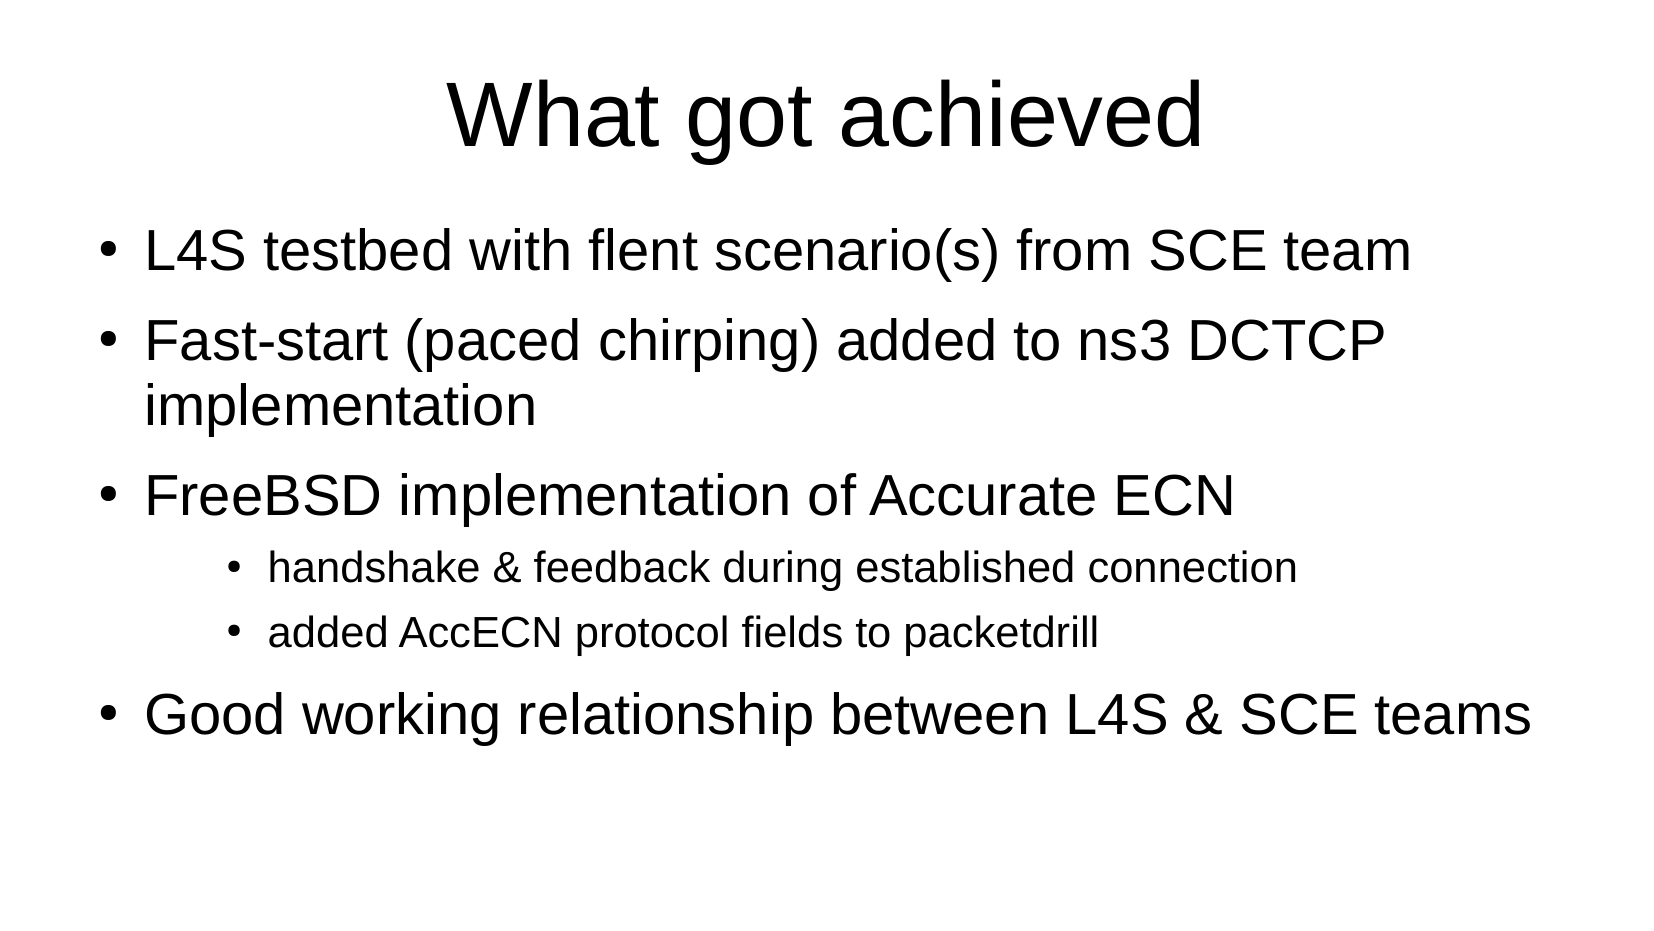

# What got achieved
L4S testbed with flent scenario(s) from SCE team
Fast-start (paced chirping) added to ns3 DCTCP implementation
FreeBSD implementation of Accurate ECN
handshake & feedback during established connection
added AccECN protocol fields to packetdrill
Good working relationship between L4S & SCE teams